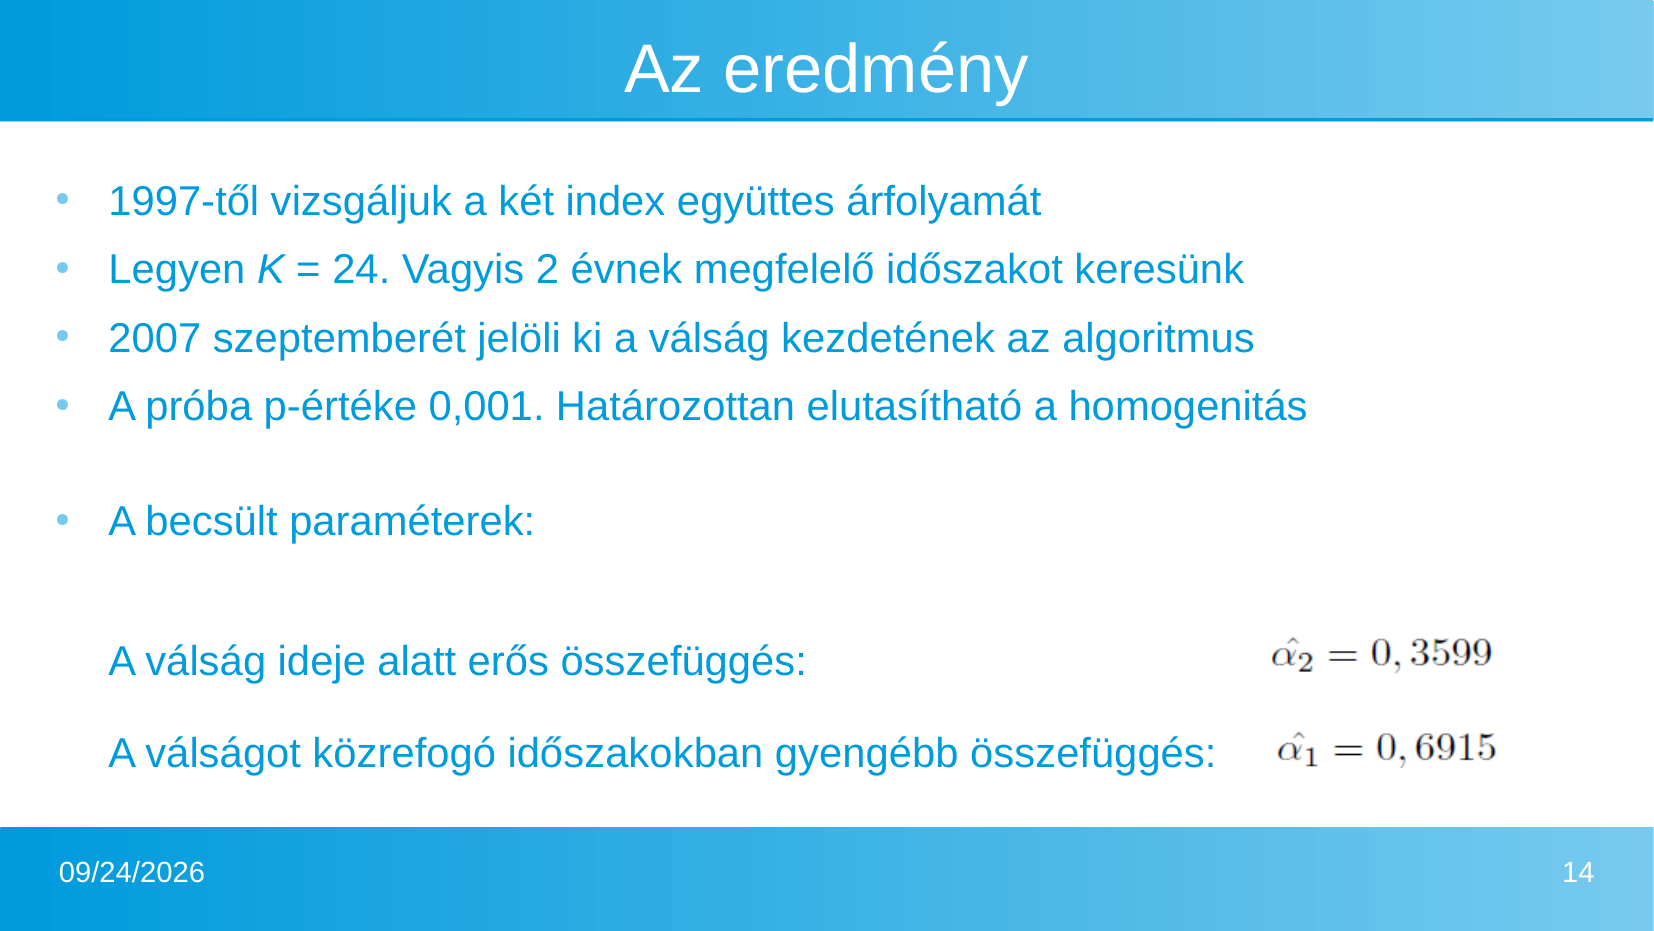

# Az eredmény
1997-től vizsgáljuk a két index együttes árfolyamát
Legyen K = 24. Vagyis 2 évnek megfelelő időszakot keresünk
2007 szeptemberét jelöli ki a válság kezdetének az algoritmus
A próba p-értéke 0,001. Határozottan elutasítható a homogenitás
A becsült paraméterek:
A válság ideje alatt erős összefüggés:
A válságot közrefogó időszakokban gyengébb összefüggés:
14